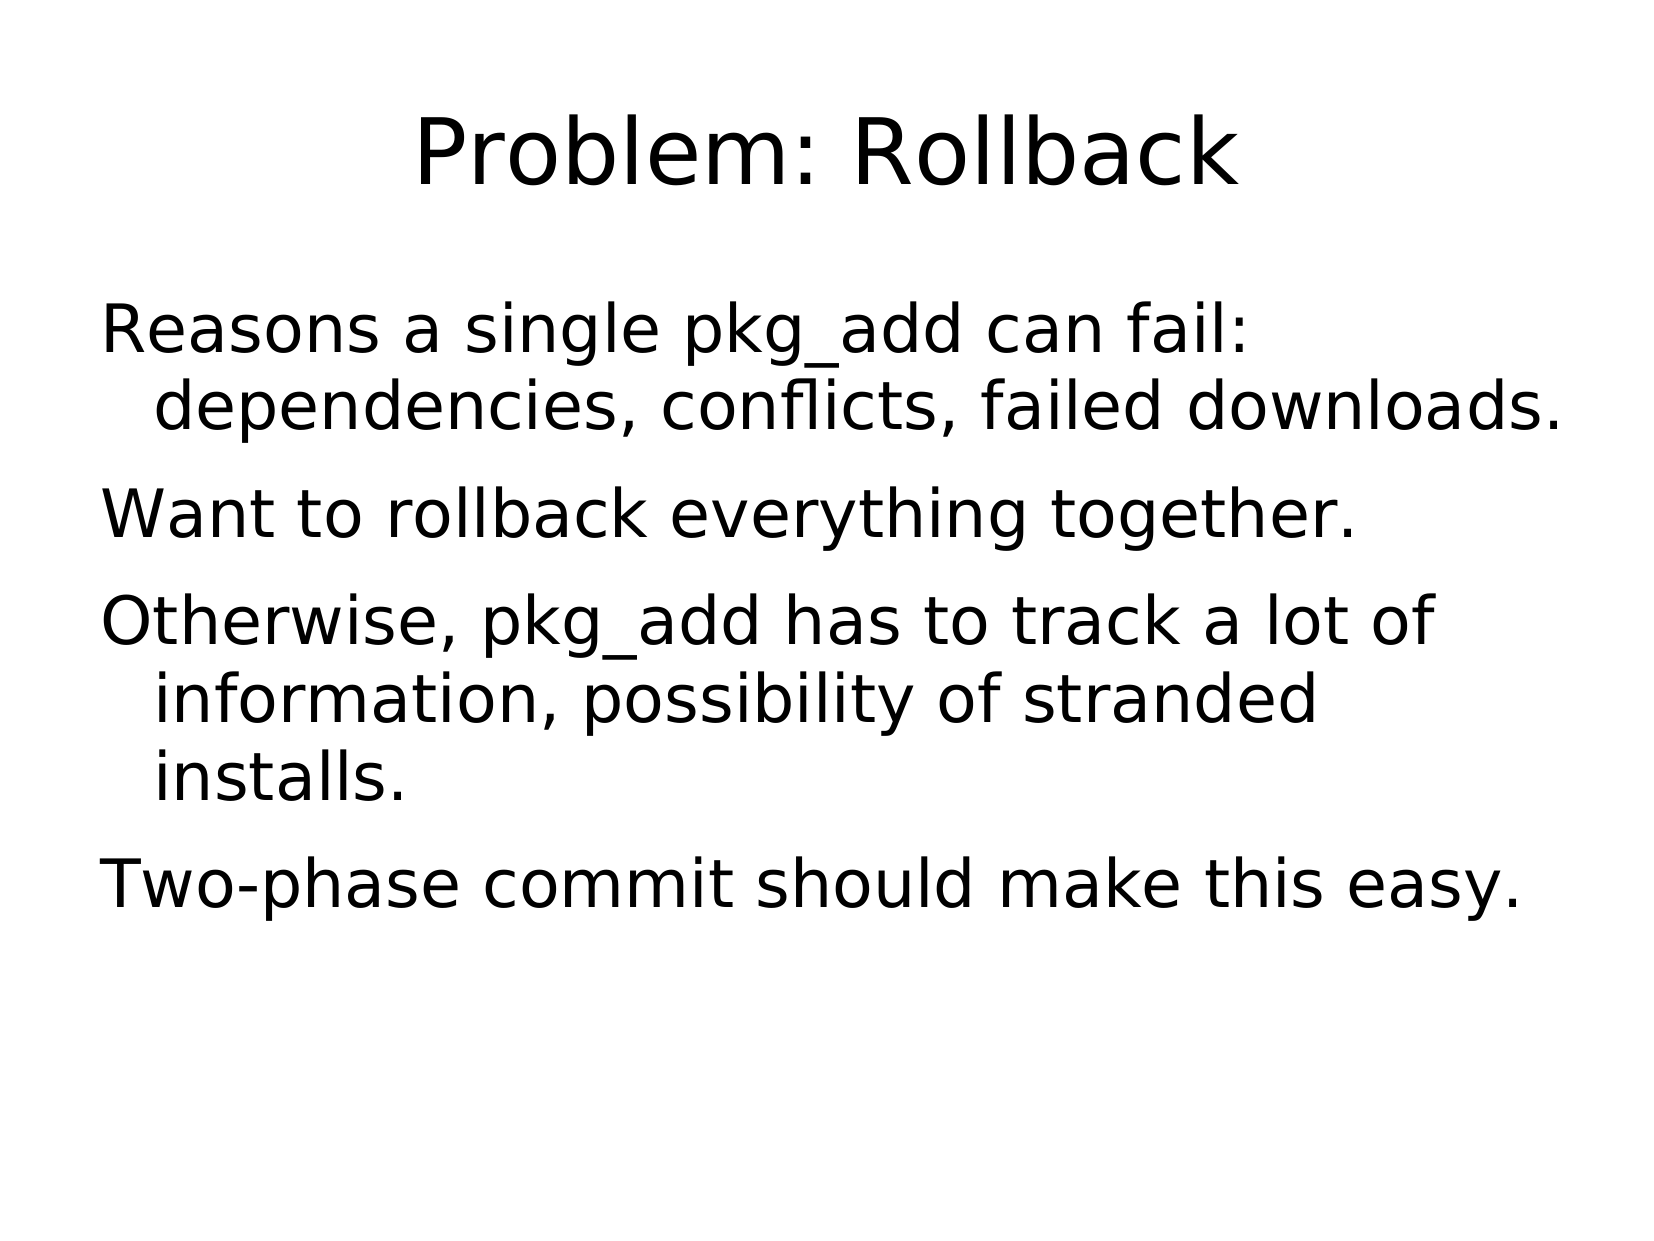

# Problem: Rollback
Reasons a single pkg_add can fail: dependencies, conflicts, failed downloads.
Want to rollback everything together.
Otherwise, pkg_add has to track a lot of information, possibility of stranded installs.
Two-phase commit should make this easy.